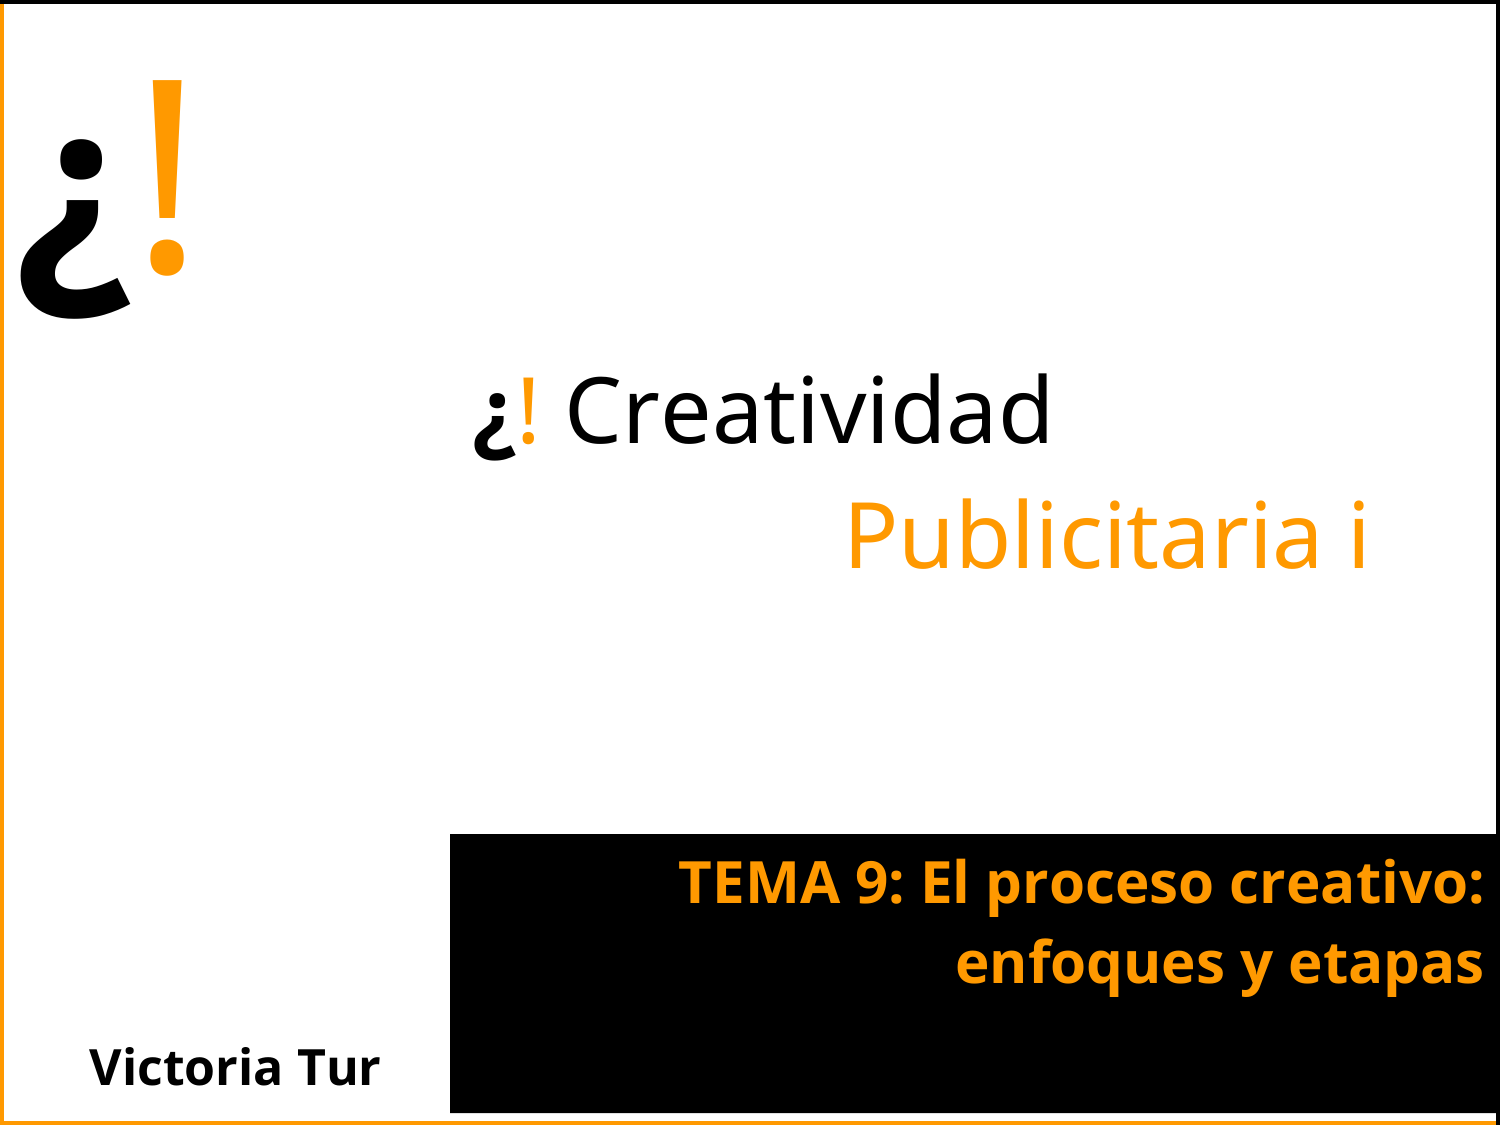

# ¿! Creatividad Publicitaria i
TEMA 9: El proceso creativo: enfoques y etapas